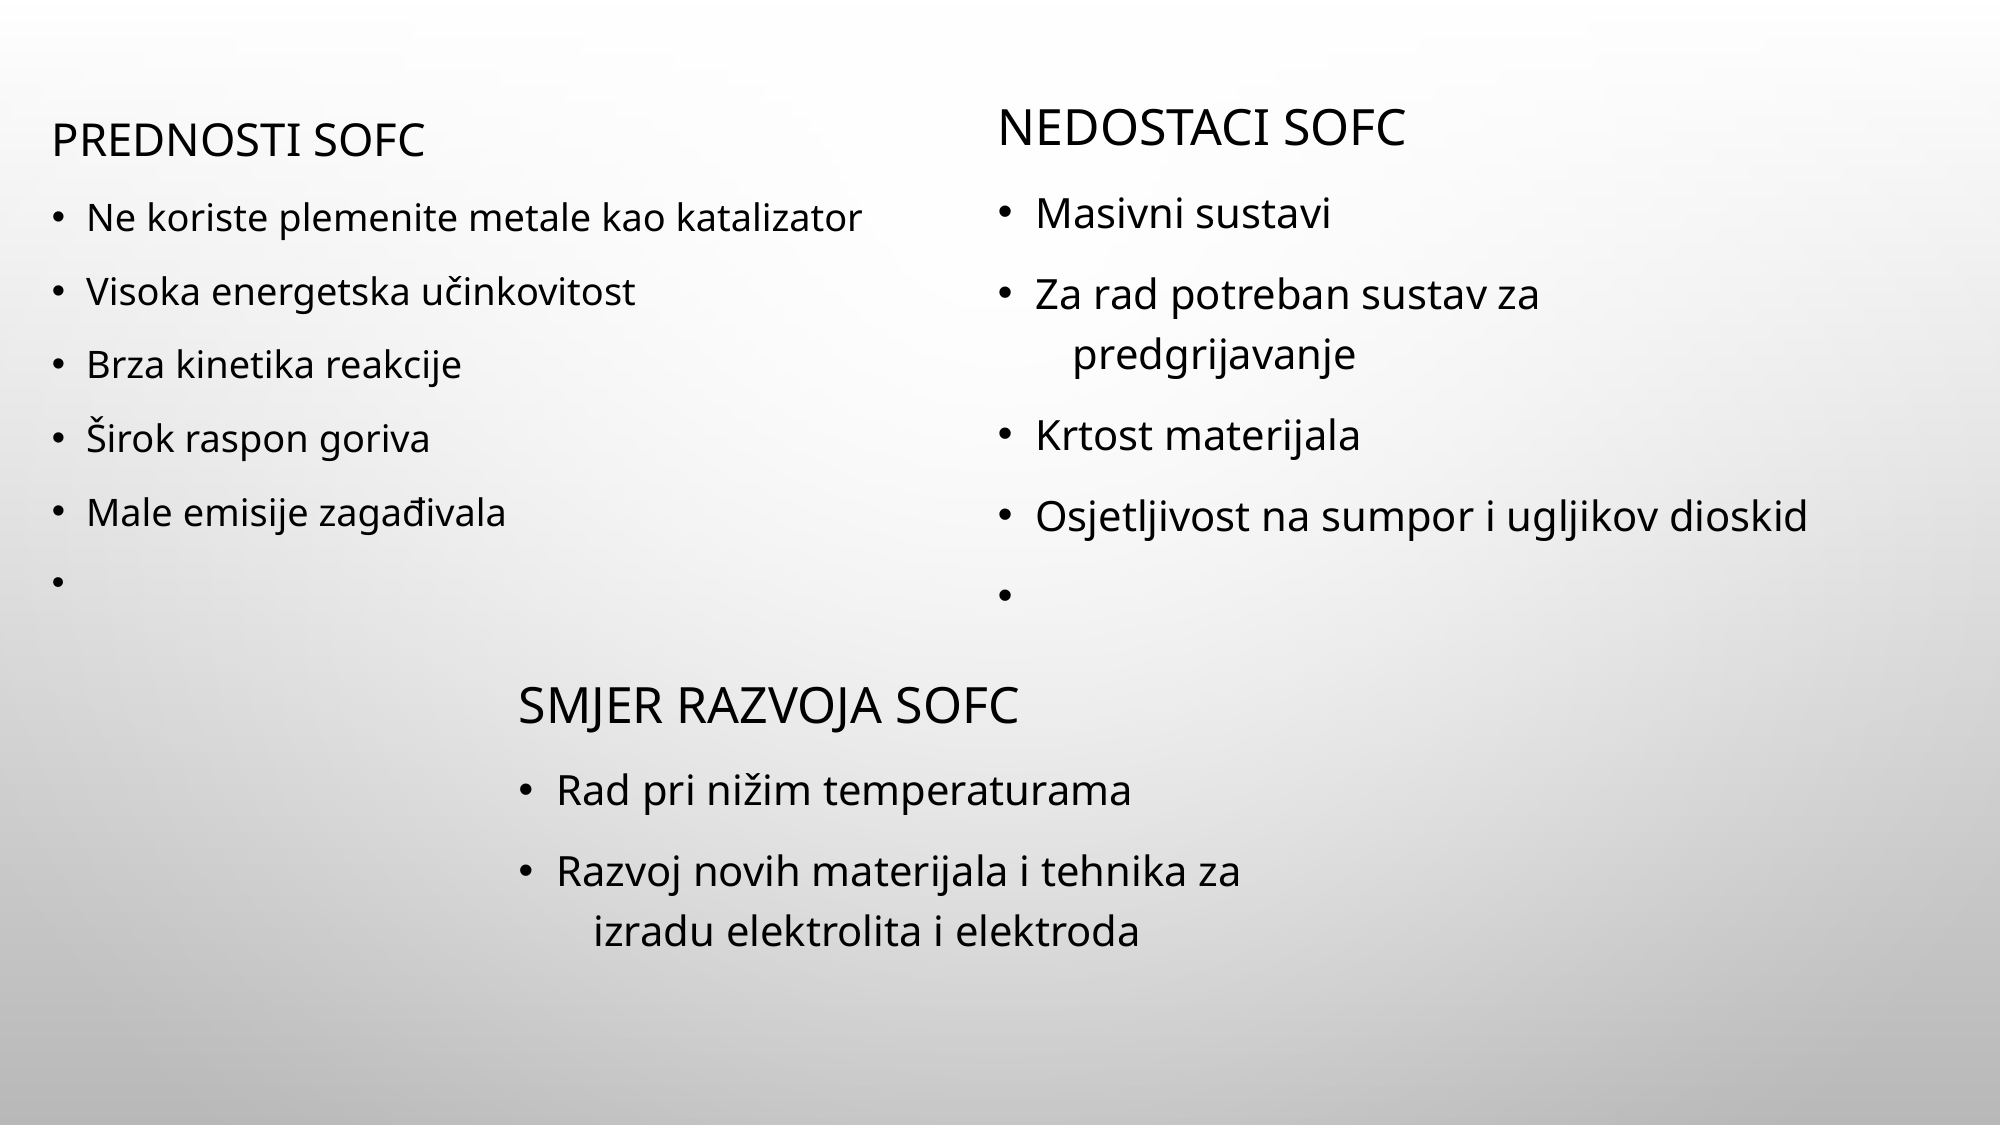

NEDOSTACI SOFC
Masivni sustavi
Za rad potreban sustav za predgrijavanje
Krtost materijala
Osjetljivost na sumpor i ugljikov dioskid
# PREDNOSTI SOFC
Ne koriste plemenite metale kao katalizator
Visoka energetska učinkovitost
Brza kinetika reakcije
Širok raspon goriva
Male emisije zagađivala
SMJER RAZVOJA SOFC
Rad pri nižim temperaturama
Razvoj novih materijala i tehnika za izradu elektrolita i elektroda